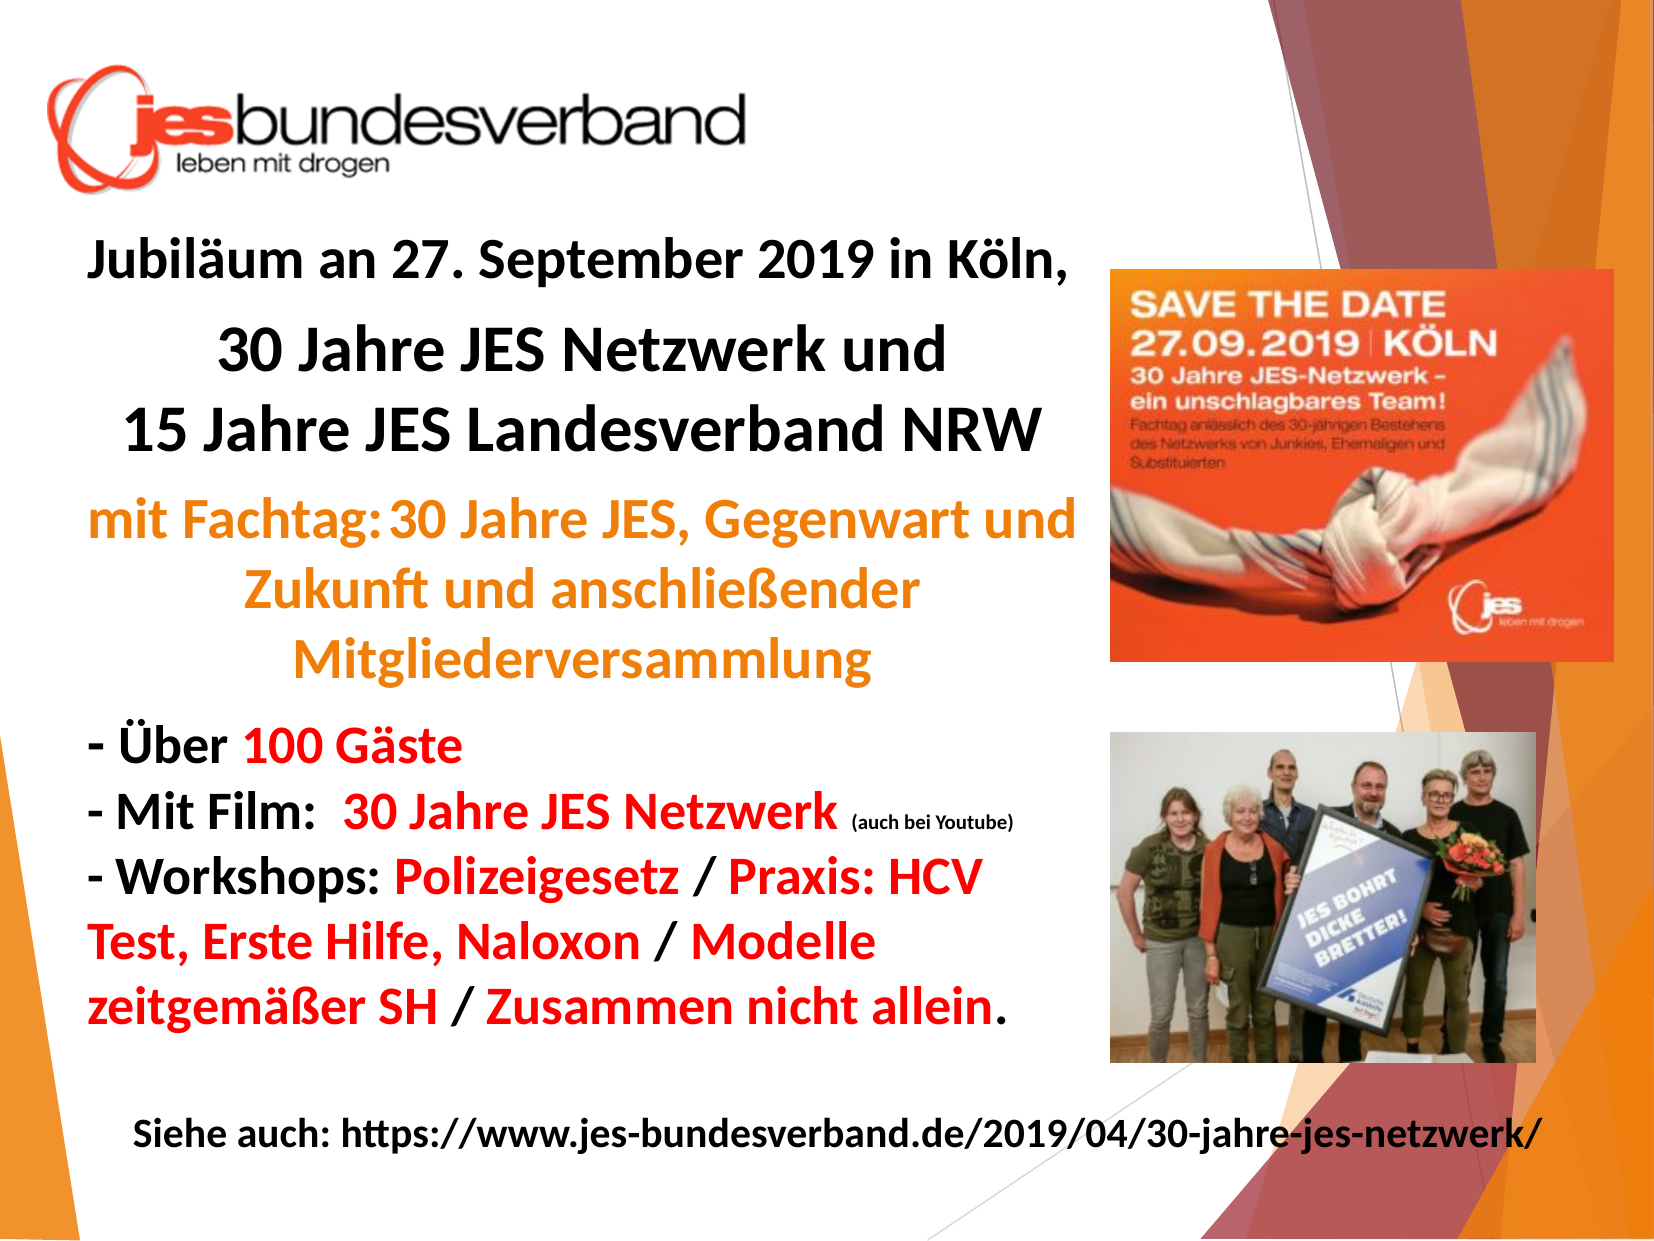

Jubiläum an 27. September 2019 in Köln,
30 Jahre JES Netzwerk und
15 Jahre JES Landesverband NRW
mit Fachtag: 30 Jahre JES, Gegenwart und Zukunft und anschließender Mitgliederversammlung
- Über 100 Gäste
- Mit Film: 30 Jahre JES Netzwerk (auch bei Youtube)
- Workshops: Polizeigesetz / Praxis: HCV Test, Erste Hilfe, Naloxon / Modelle zeitgemäßer SH / Zusammen nicht allein.
Siehe auch: https://www.jes-bundesverband.de/2019/04/30-jahre-jes-netzwerk/